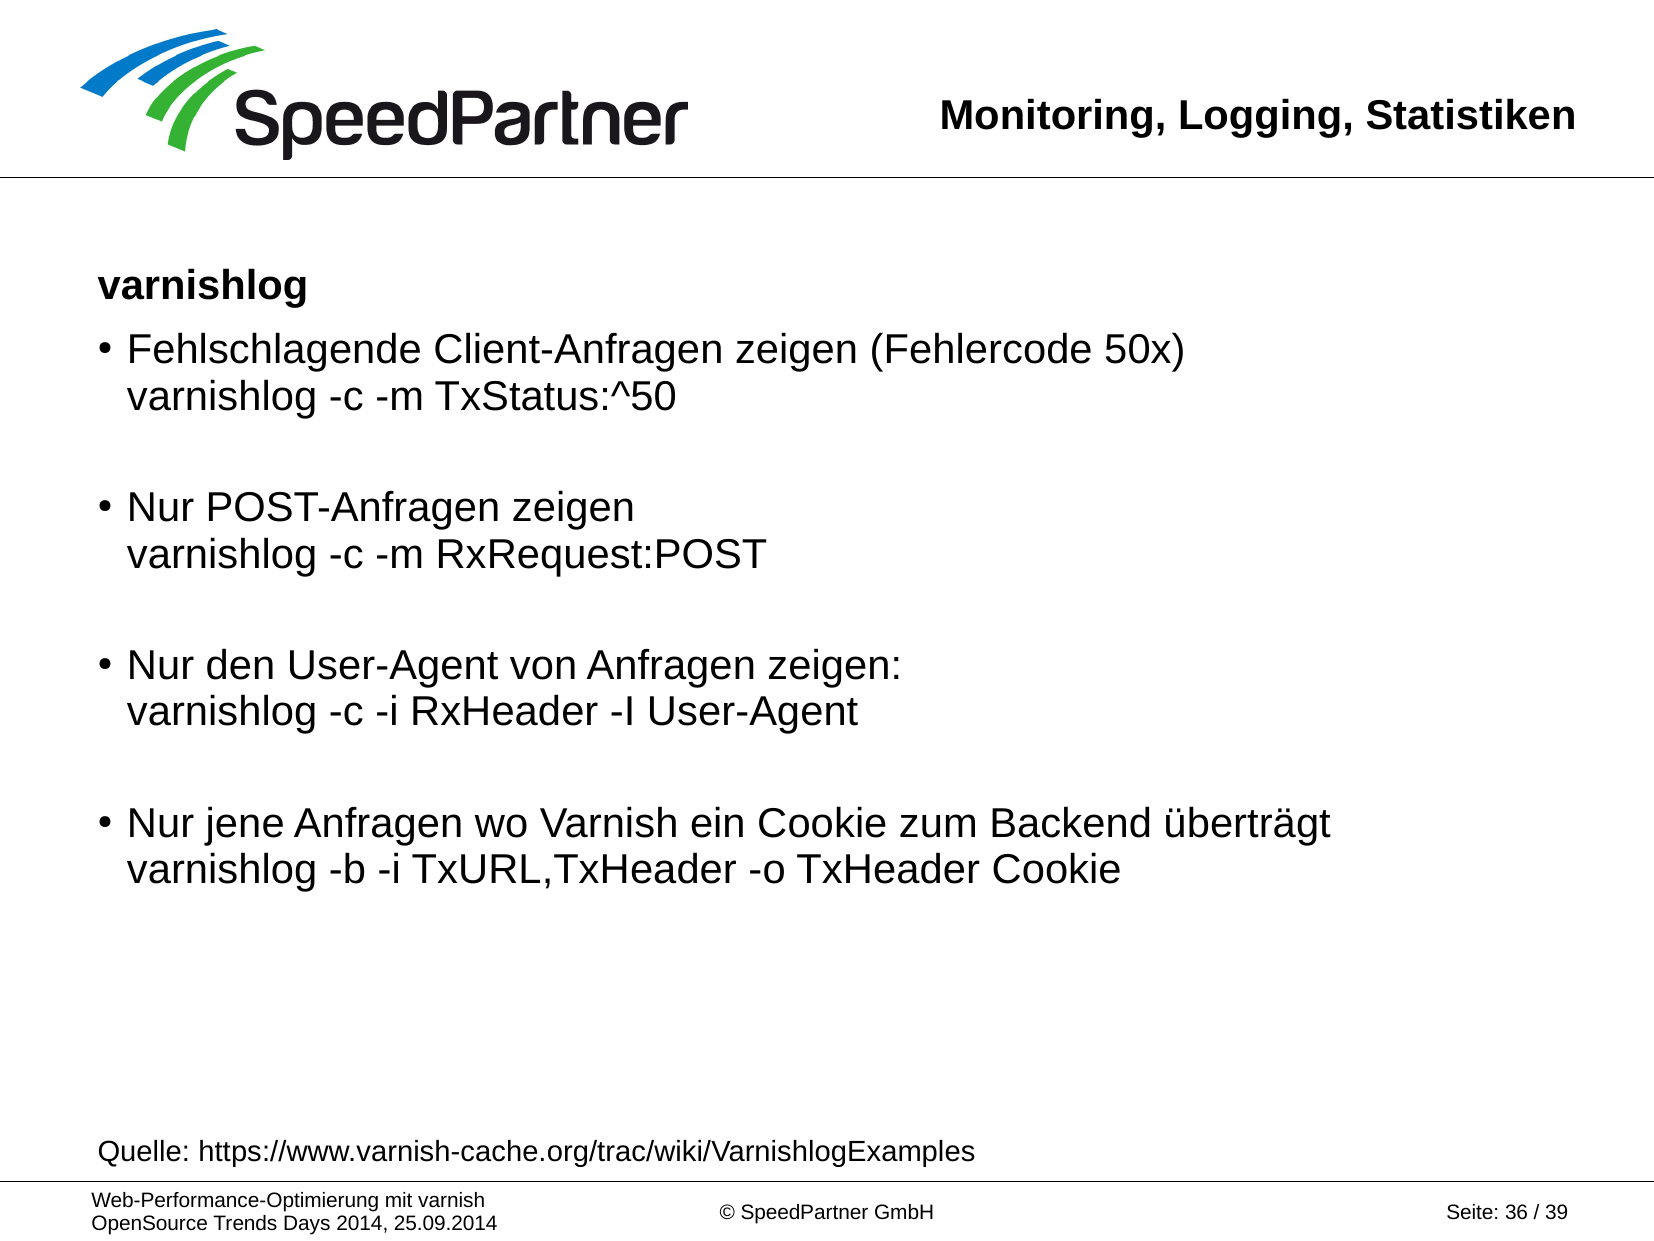

# Monitoring, Logging, Statistiken
varnishlog
Fehlschlagende Client-Anfragen zeigen (Fehlercode 50x)
varnishlog -c -m TxStatus:^50
Nur POST-Anfragen zeigen
varnishlog -c -m RxRequest:POST
Nur den User-Agent von Anfragen zeigen:
varnishlog -c -i RxHeader -I User-Agent
Nur jene Anfragen wo Varnish ein Cookie zum Backend überträgt
varnishlog -b -i TxURL,TxHeader -o TxHeader Cookie
Quelle: https://www.varnish-cache.org/trac/wiki/VarnishlogExamples